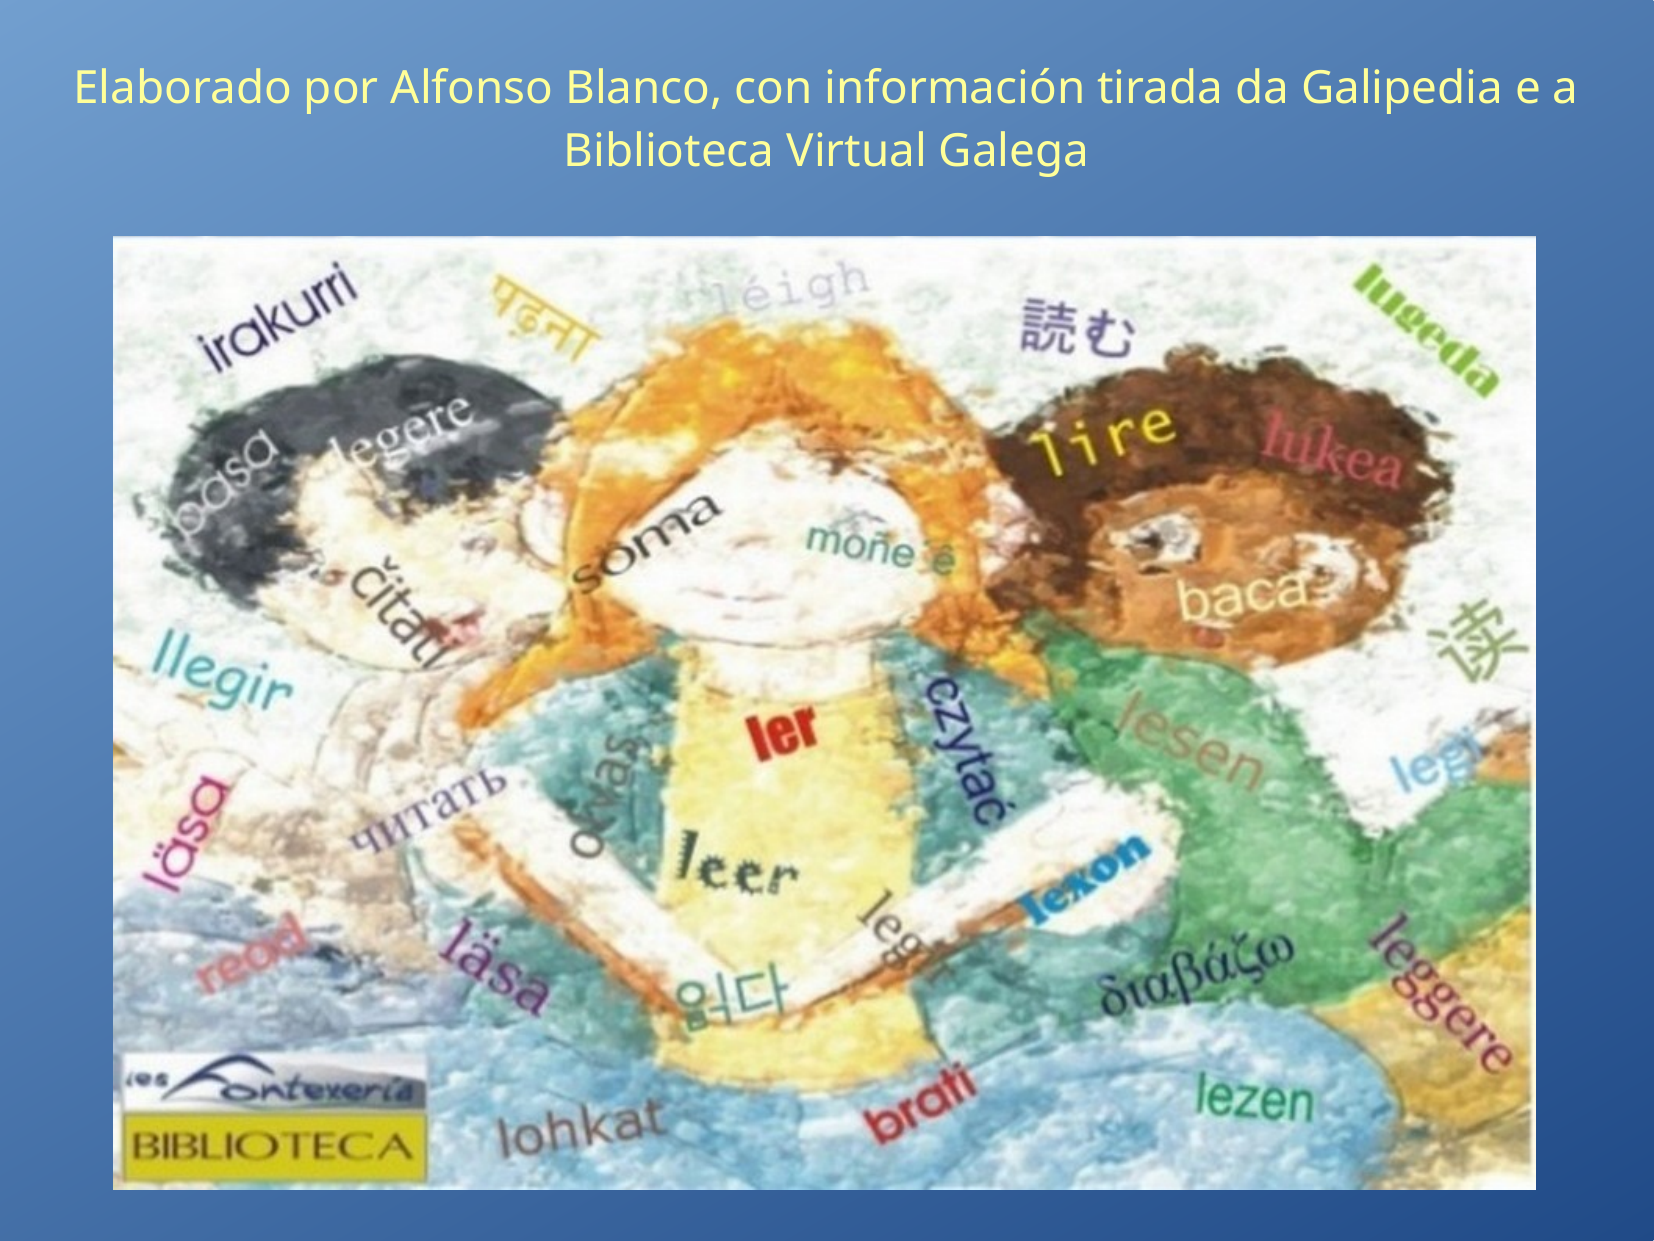

Elaborado por Alfonso Blanco, con información tirada da Galipedia e a Biblioteca Virtual Galega